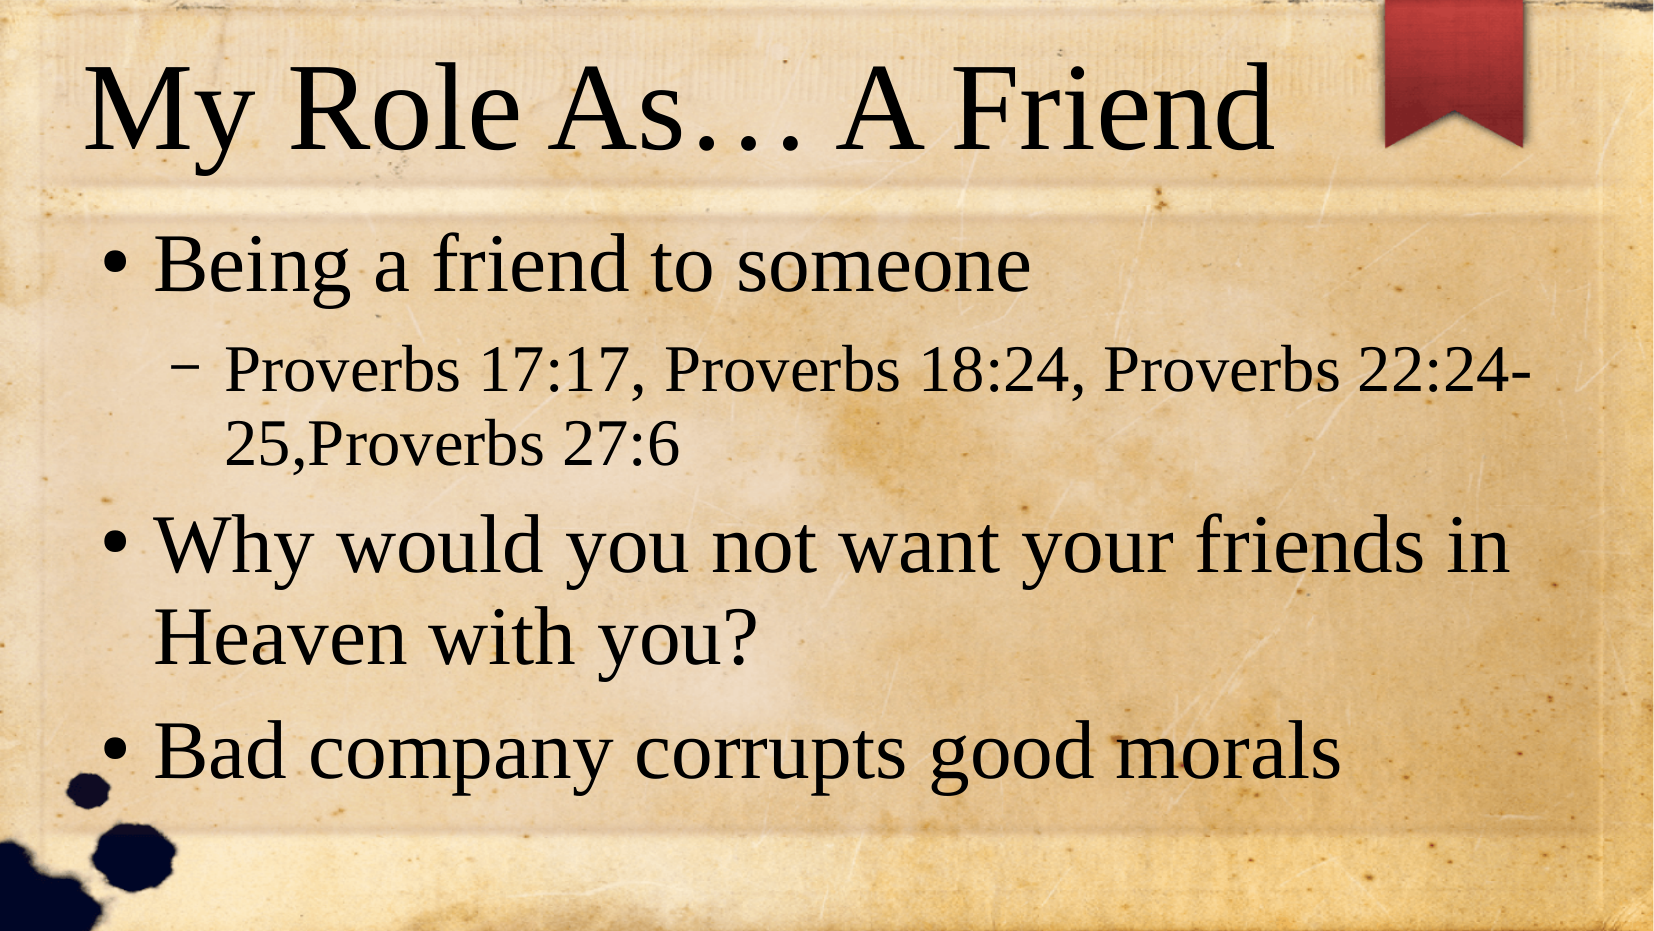

# My Role As… A Friend
Being a friend to someone
Proverbs 17:17, Proverbs 18:24, Proverbs 22:24-25,Proverbs 27:6
Why would you not want your friends in Heaven with you?
Bad company corrupts good morals